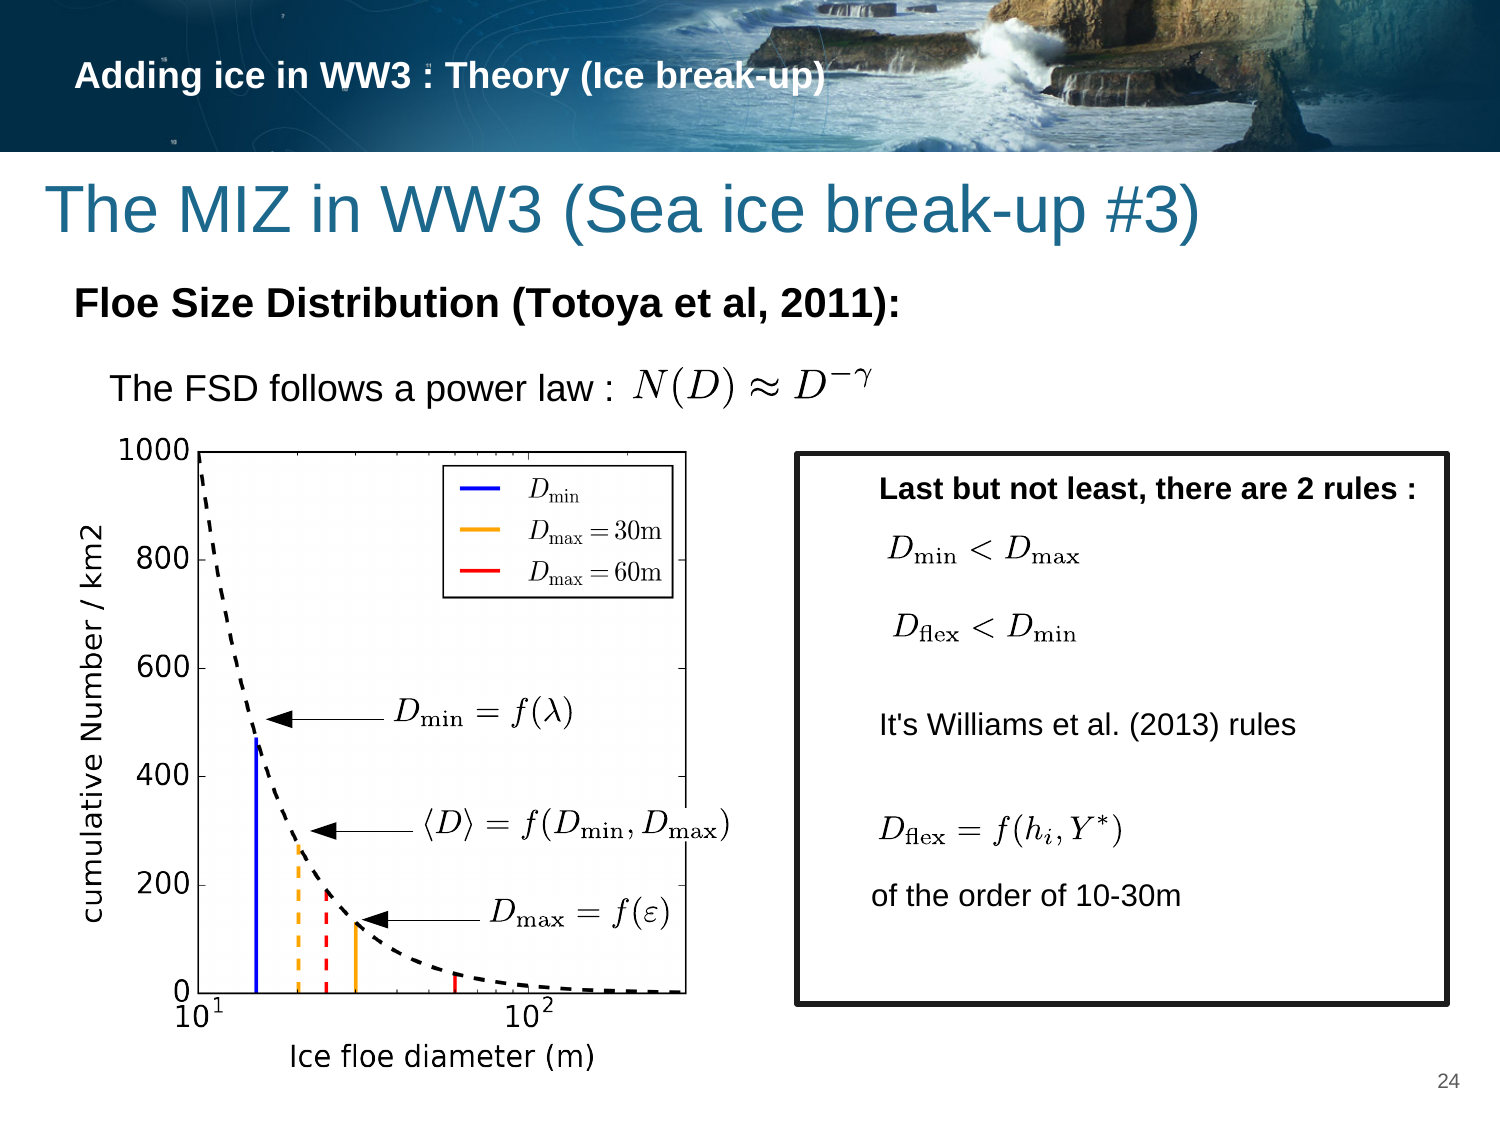

Adding ice in WW3 : Theory (Ice break-up)
# The MIZ in WW3 (Sea ice break-up #3)
Floe Size Distribution (Totoya et al, 2011):
The FSD follows a power law :
Last but not least, there are 2 rules :
It's Williams et al. (2013) rules
of the order of 10-30m